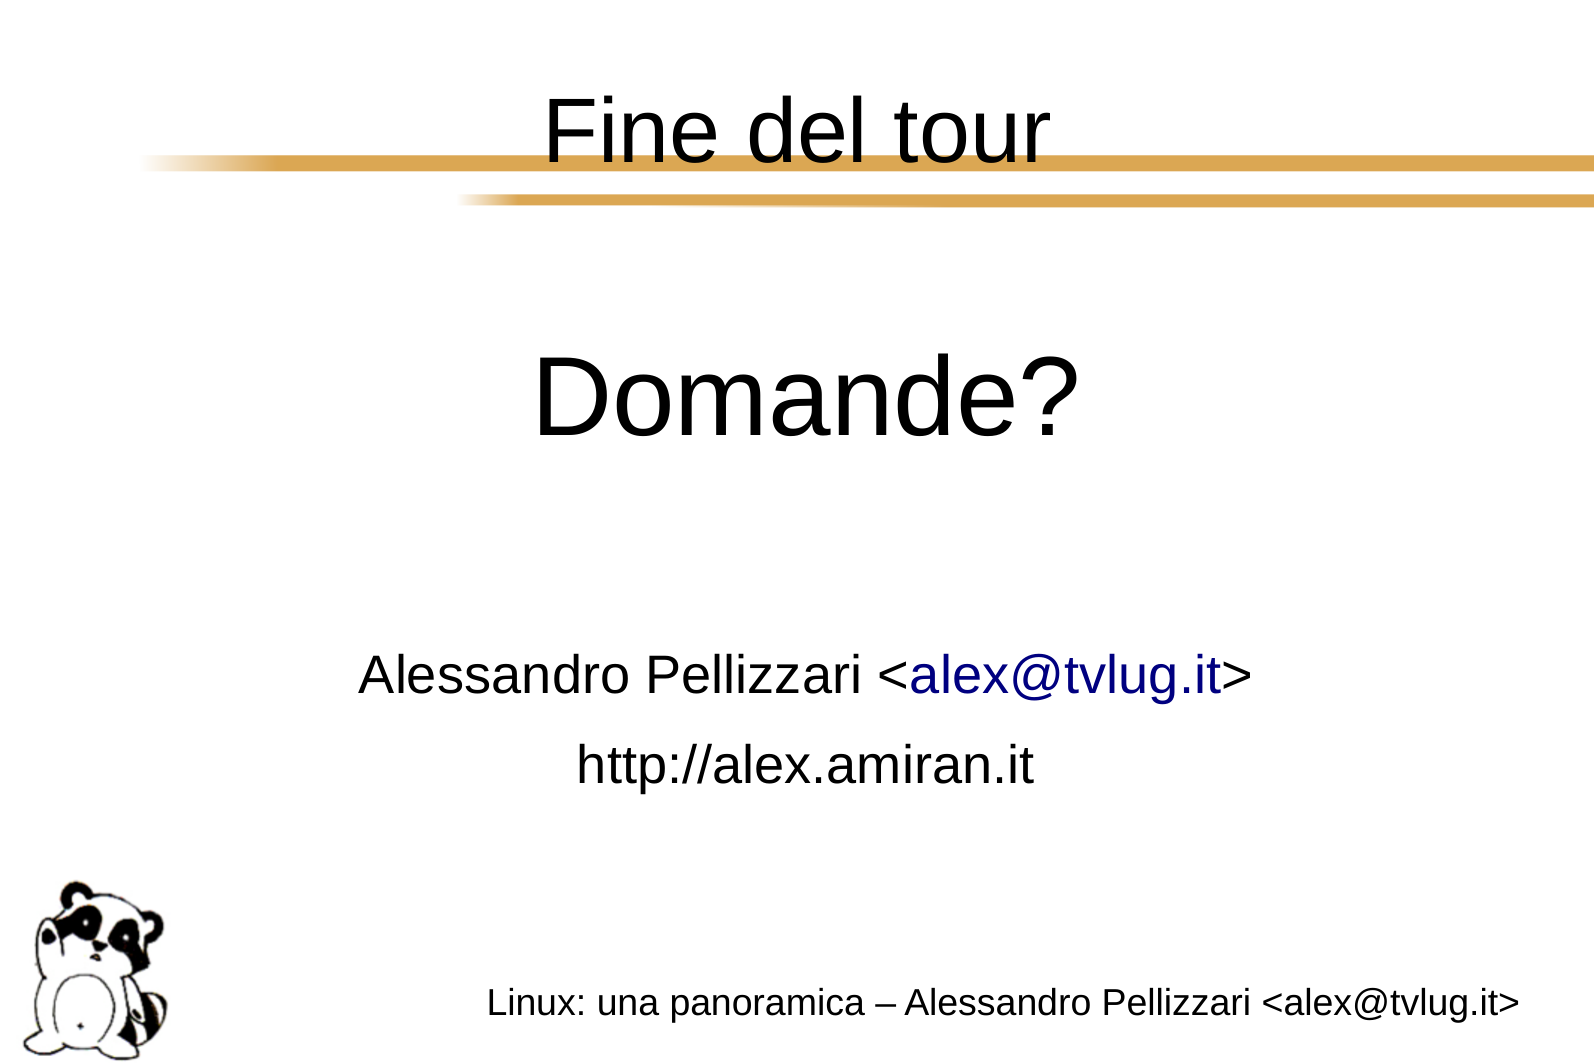

# Fine del tour
Domande?
Alessandro Pellizzari <alex@tvlug.it>
http://alex.amiran.it
Linux: una panoramica – Alessandro Pellizzari <alex@tvlug.it>